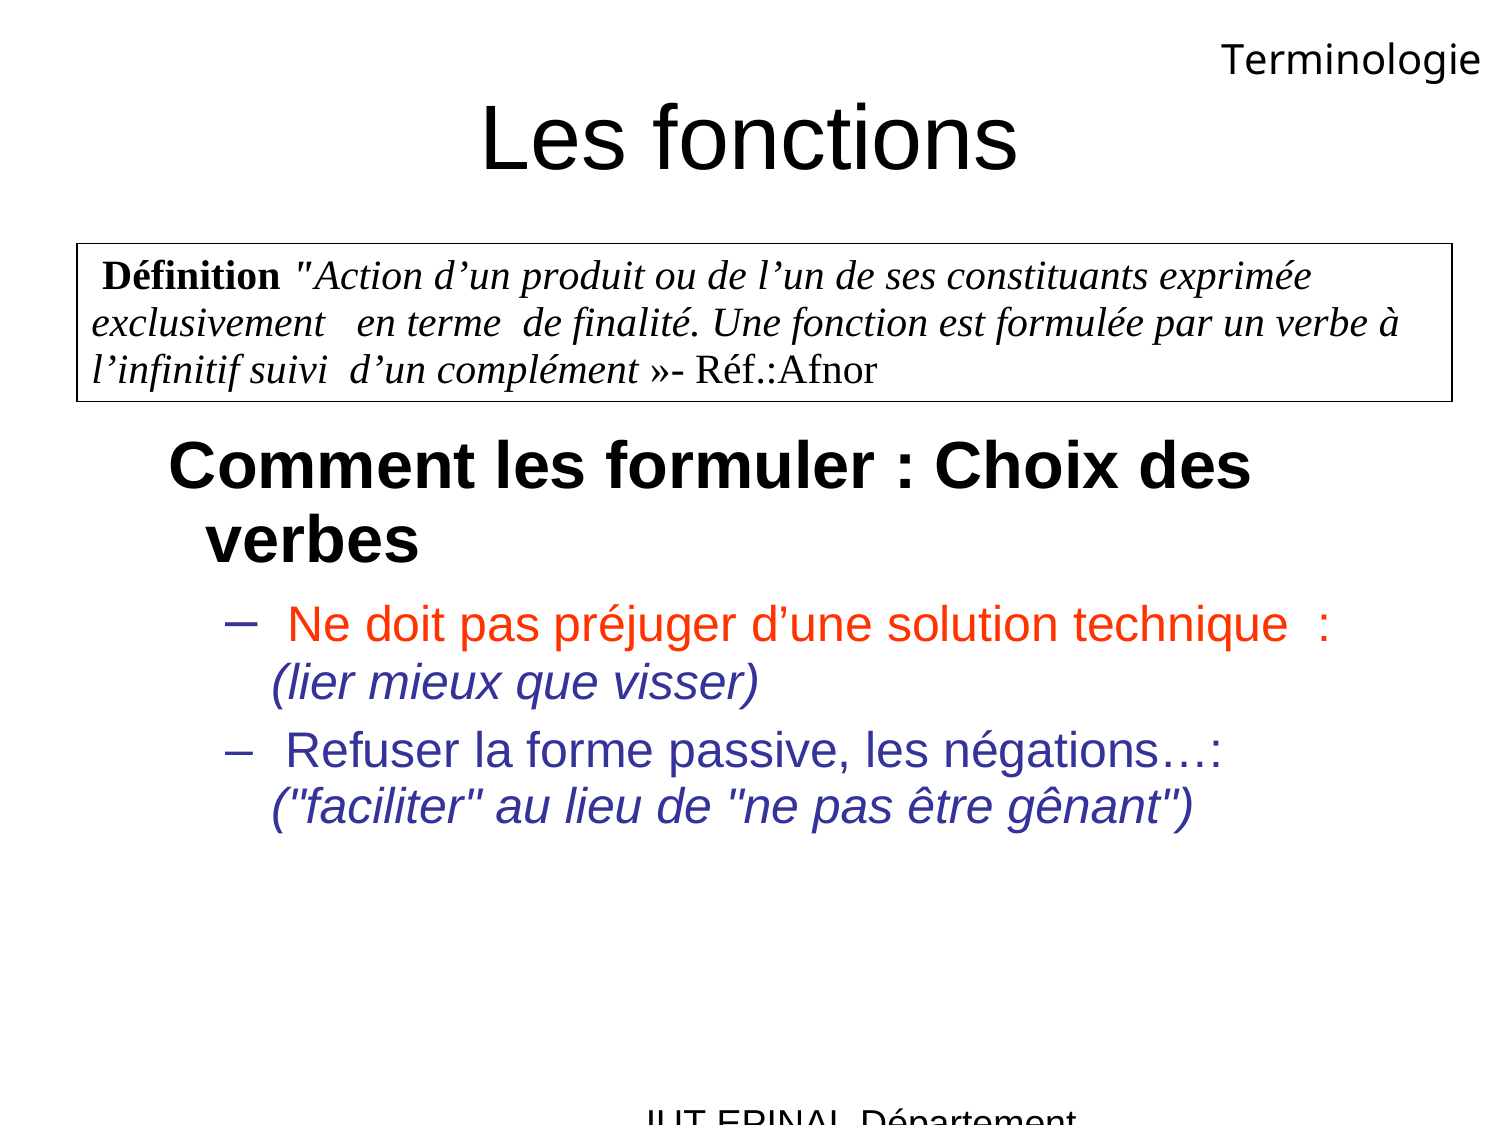

Terminologie
# Les fonctions
 Définition "Action d’un produit ou de l’un de ses constituants exprimée exclusivement en terme de finalité. Une fonction est formulée par un verbe à l’infinitif suivi d’un complément »- Réf.:Afnor
 Comment les formuler : Choix des verbes
 Ne doit pas préjuger d’une solution technique : (lier mieux que visser)
 Refuser la forme passive, les négations…: ("faciliter" au lieu de "ne pas être gênant")